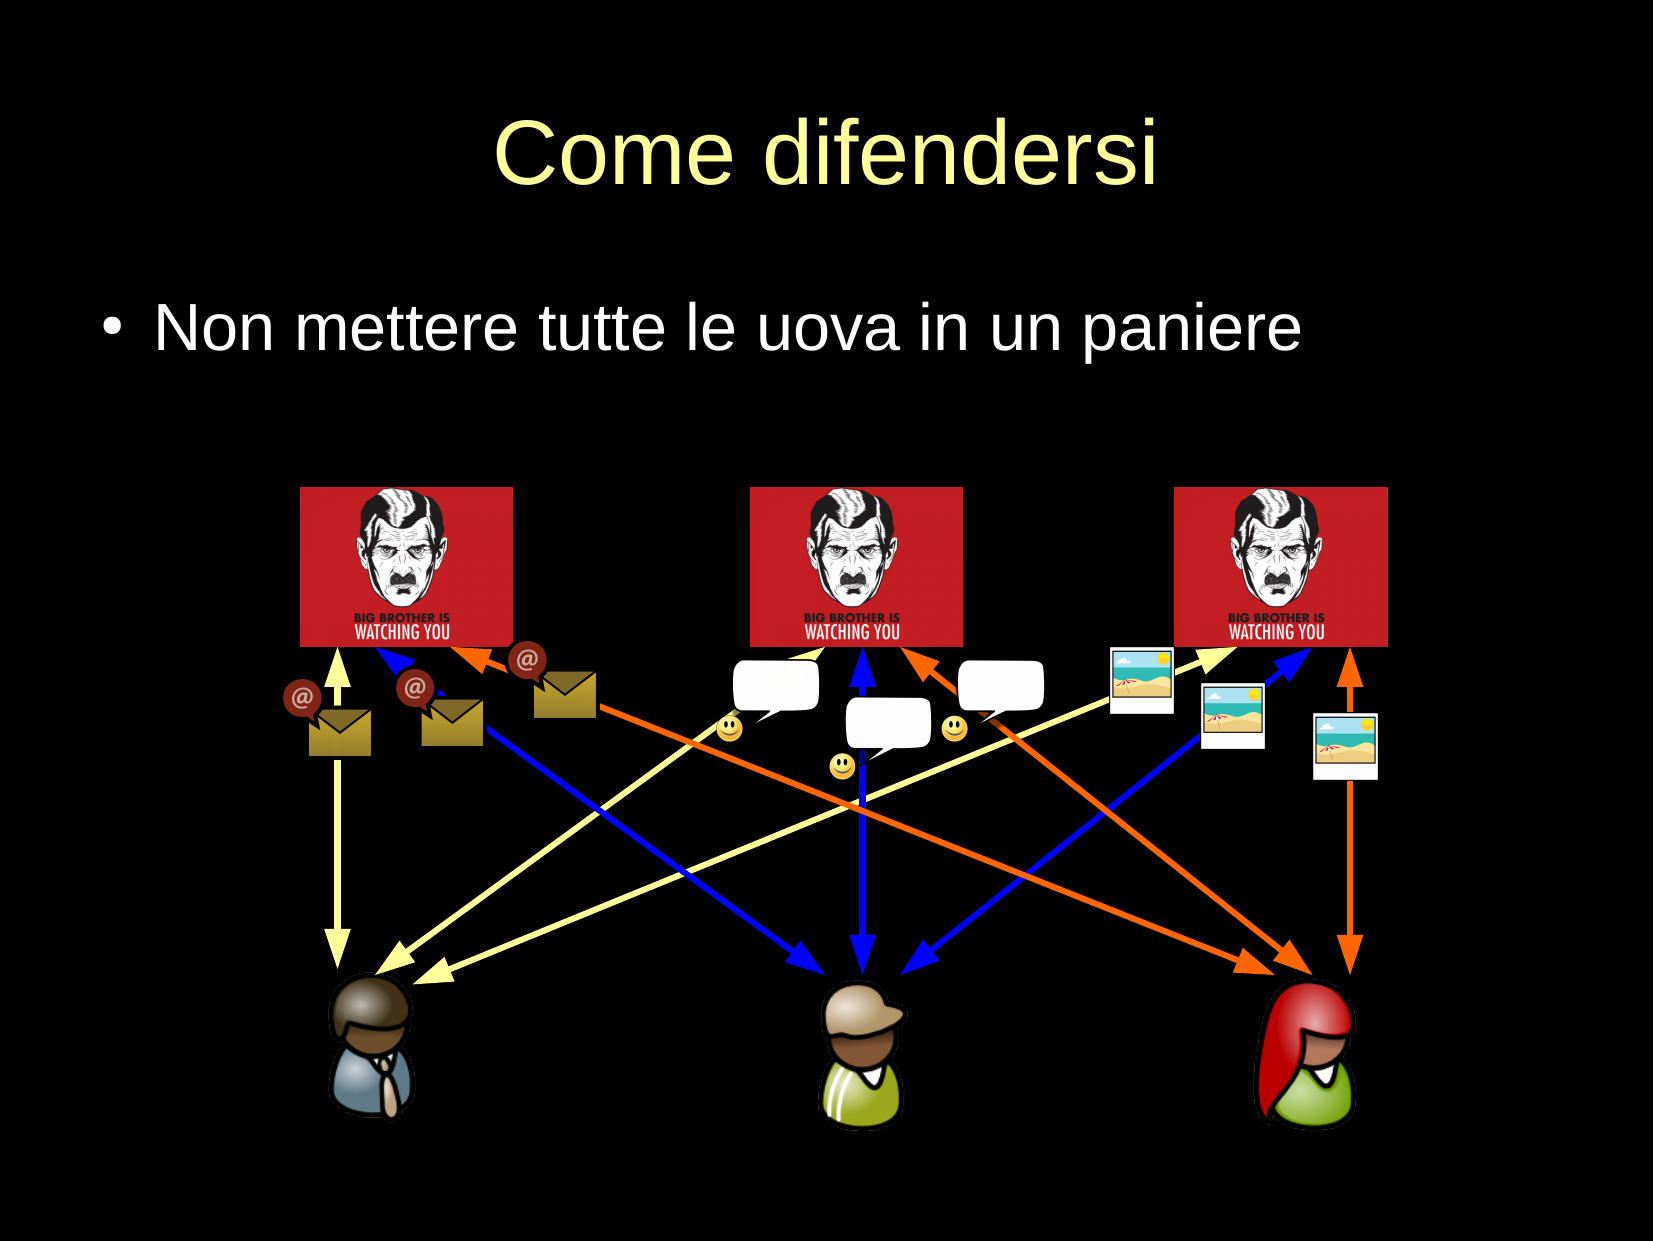

# Come difendersi
Non mettere tutte le uova in un paniere